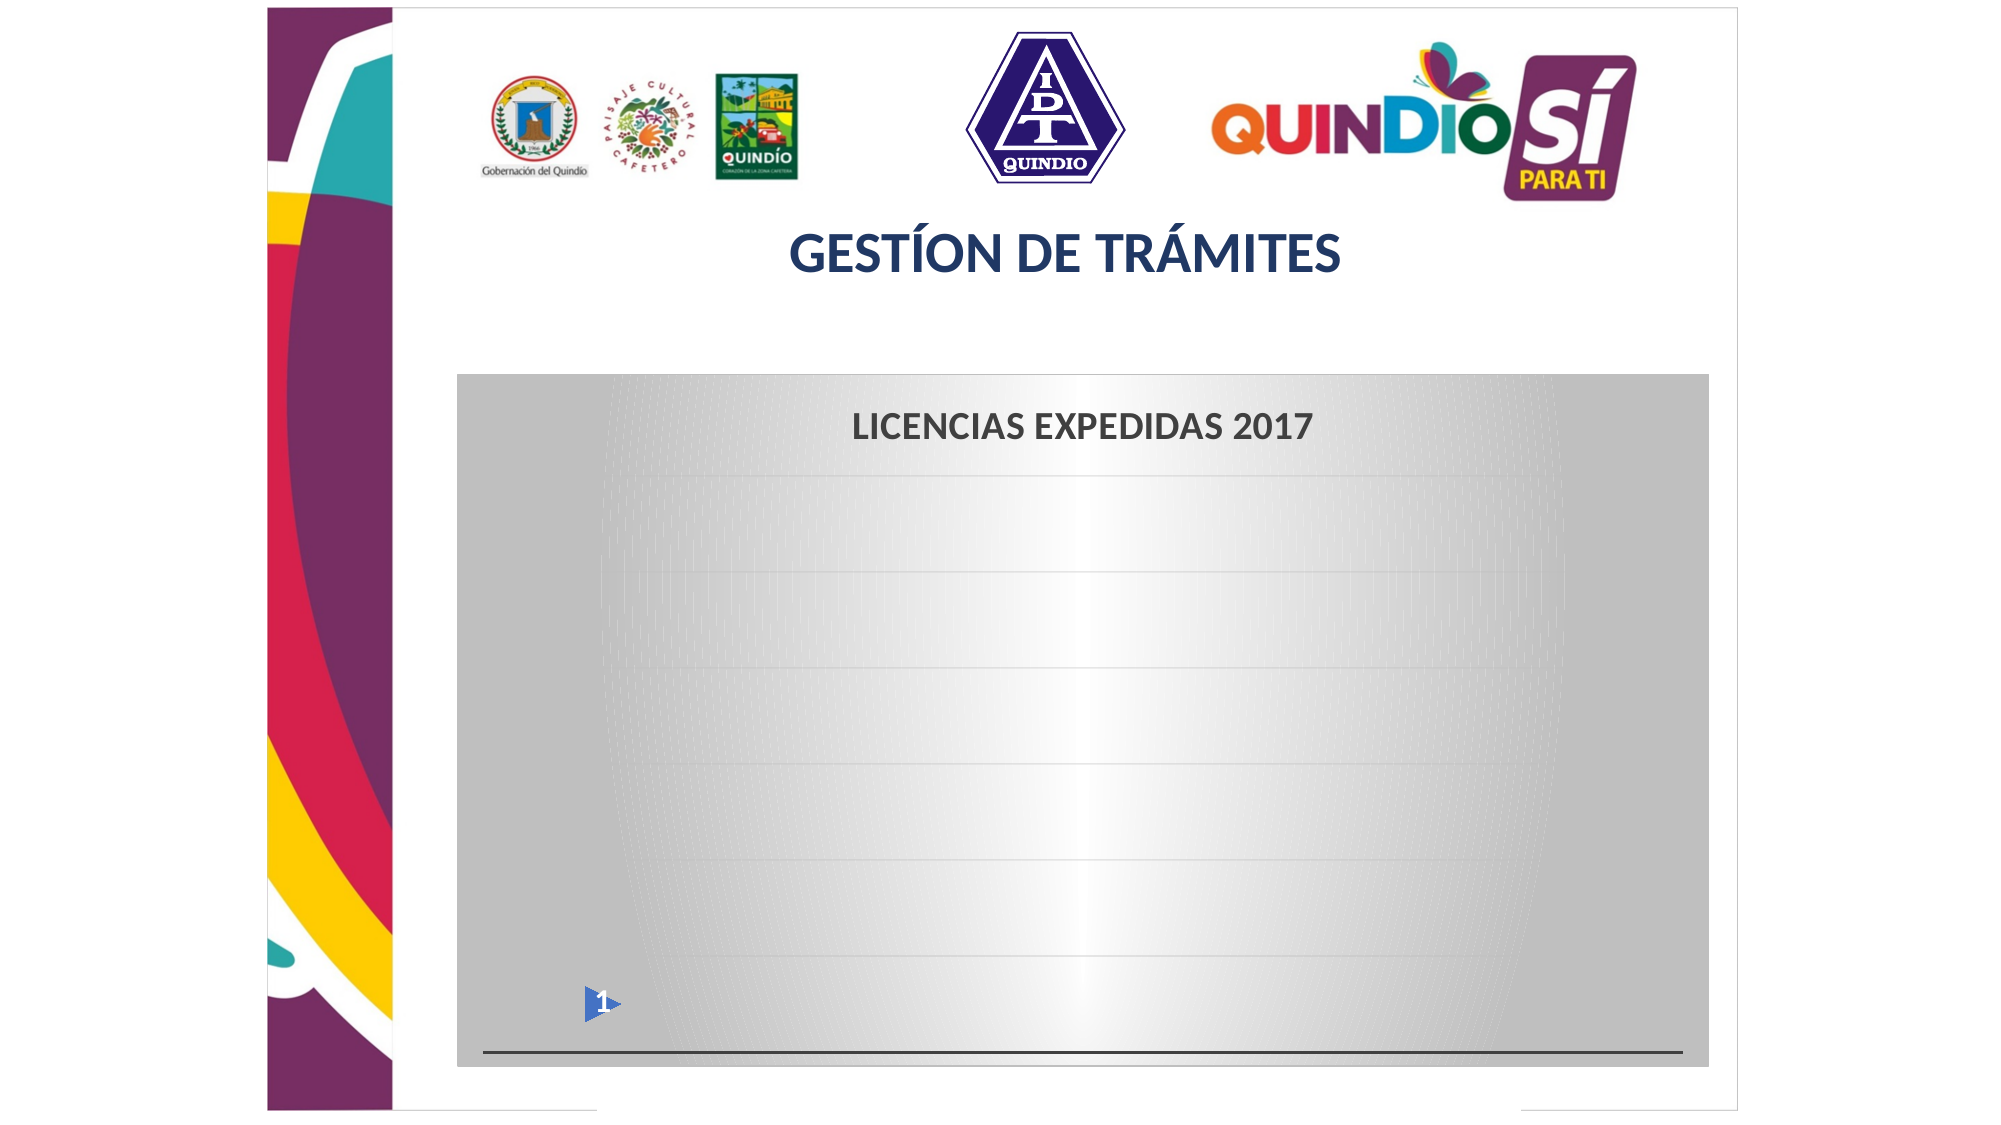

GESTÍON DE TRÁMITES
### Chart: LICENCIAS EXPEDIDAS 2017
| Category | |
|---|---|
GLORIA MERCEDES BUITRAGO SALAZAR
Directora General